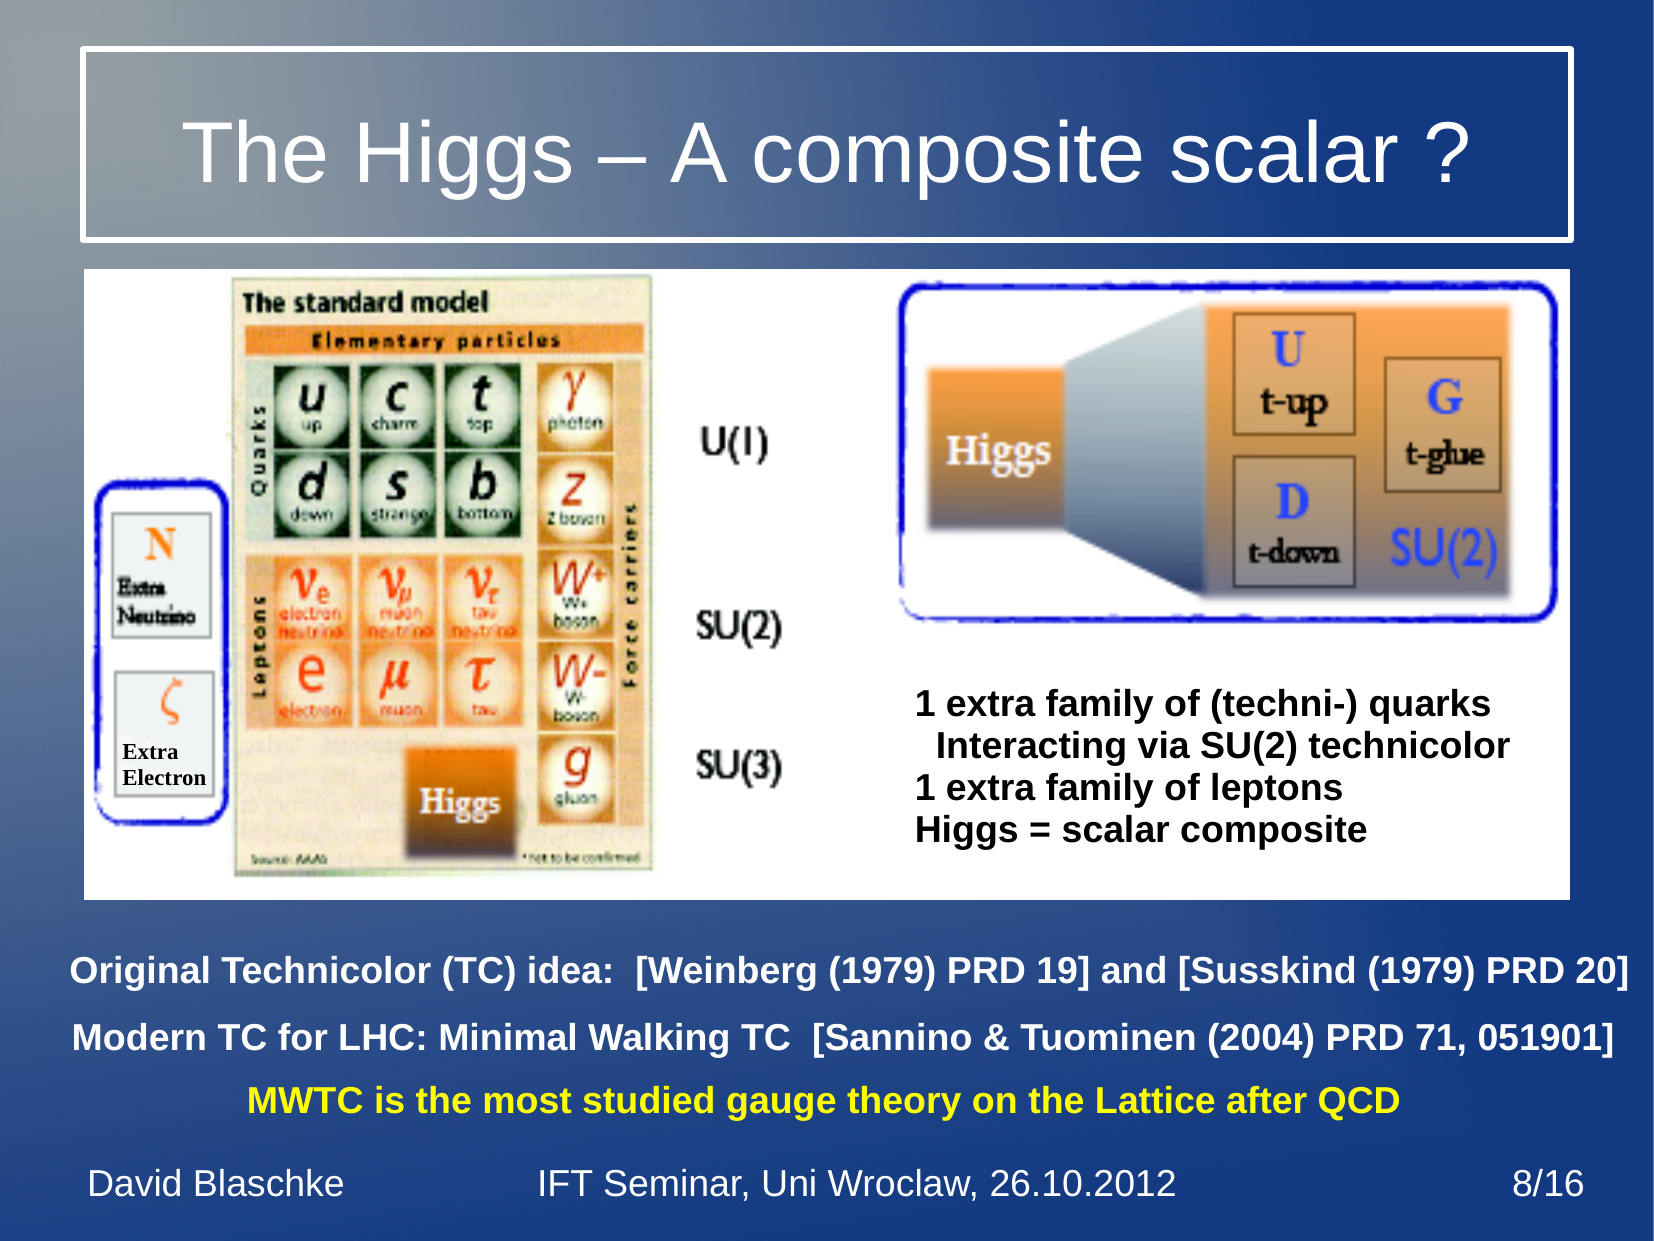

# The Higgs – A composite scalar ?
1 extra family of (techni-) quarks
 Interacting via SU(2) technicolor
1 extra family of leptons
Higgs = scalar composite
Extra
Electron
Original Technicolor (TC) idea: [Weinberg (1979) PRD 19] and [Susskind (1979) PRD 20]
Modern TC for LHC: Minimal Walking TC [Sannino & Tuominen (2004) PRD 71, 051901]
 MWTC is the most studied gauge theory on the Lattice after QCD
David Blaschke			IFT Seminar, Uni Wroclaw, 26.10.2012					8/16